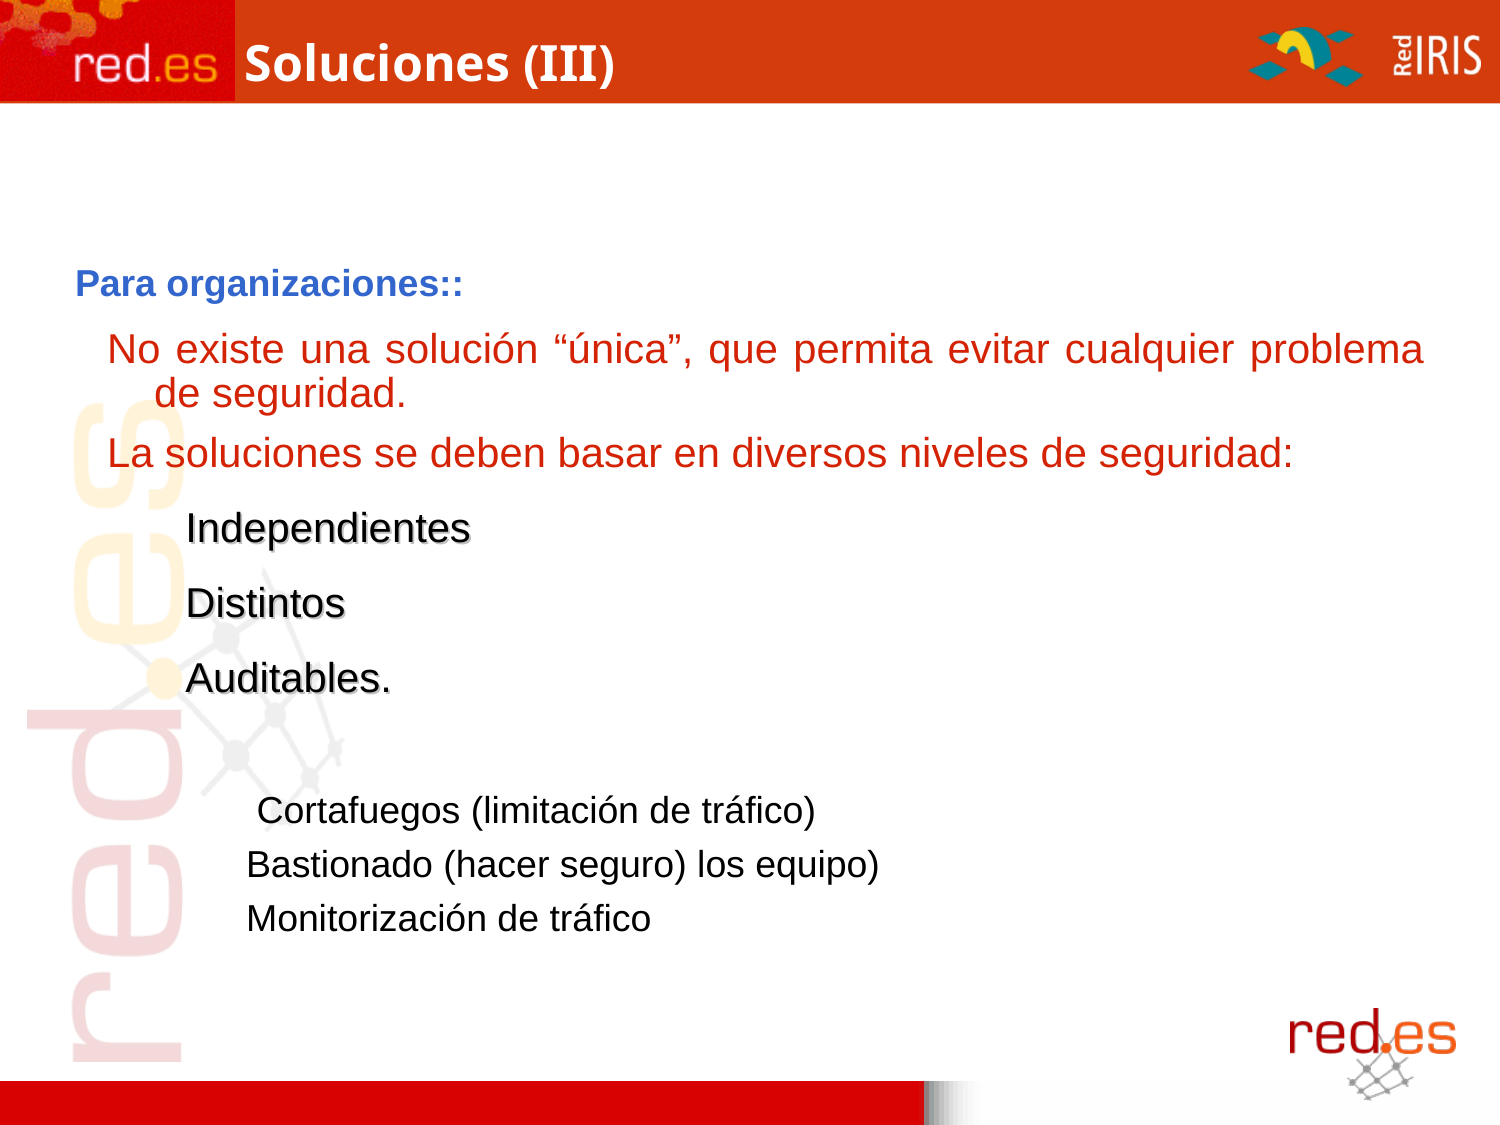

# Soluciones (III)
Para organizaciones::
No existe una solución “única”, que permita evitar cualquier problema de seguridad.
La soluciones se deben basar en diversos niveles de seguridad:
Independientes
Distintos
Auditables.
 Cortafuegos (limitación de tráfico)
Bastionado (hacer seguro) los equipo)
Monitorización de tráfico